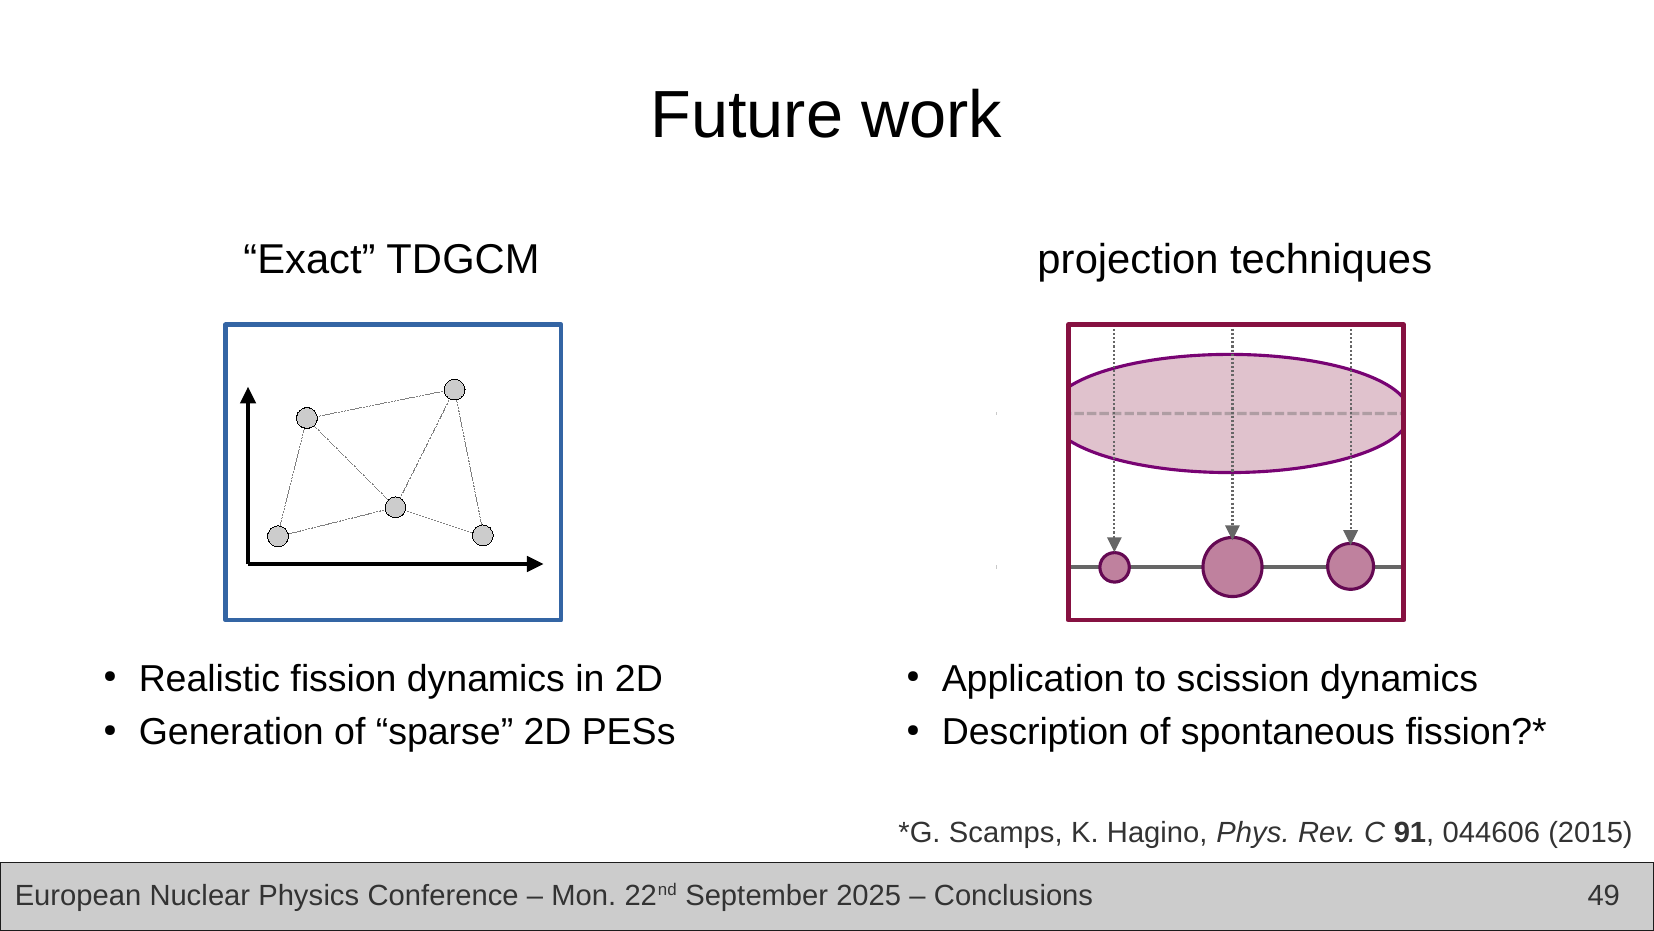

# Future work
projection techniques
“Exact” TDGCM
Realistic fission dynamics in 2D
Generation of “sparse” 2D PESs
Application to scission dynamics
Description of spontaneous fission?*
*G. Scamps, K. Hagino, Phys. Rev. C 91, 044606 (2015)
European Nuclear Physics Conference – Mon. 22nd September 2025 – Conclusions